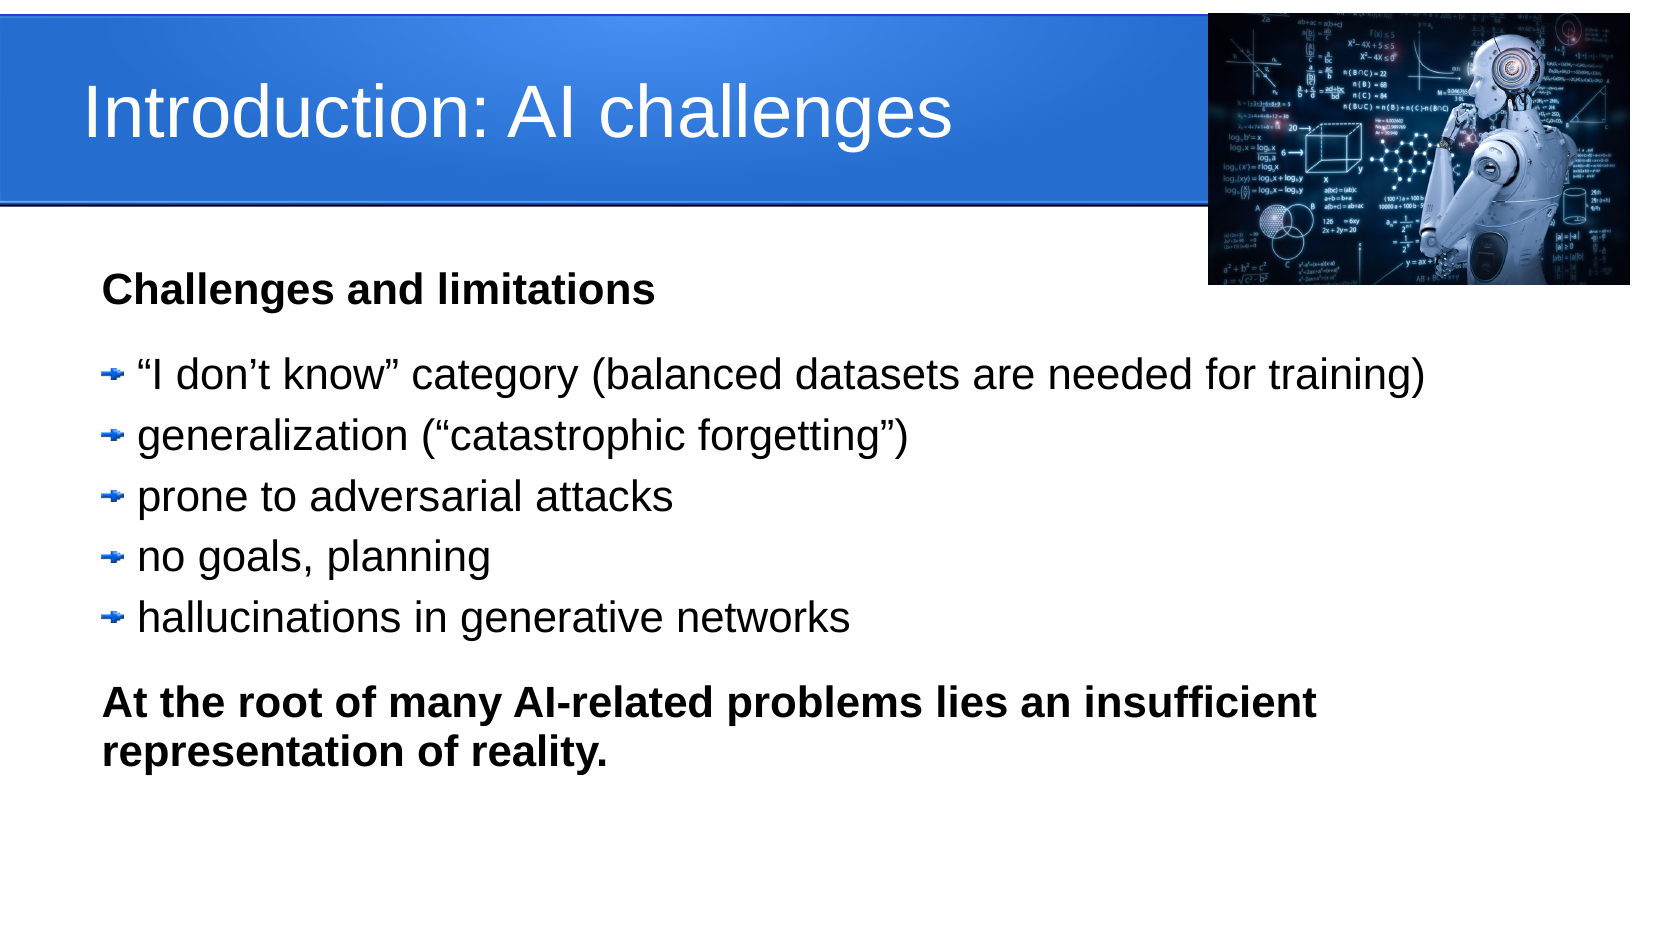

# Introduction: AI challenges
Challenges and limitations
“I don’t know” category (balanced datasets are needed for training)
generalization (“catastrophic forgetting”)
prone to adversarial attacks
no goals, planning
hallucinations in generative networks
At the root of many AI-related problems lies an insufficient representation of reality.